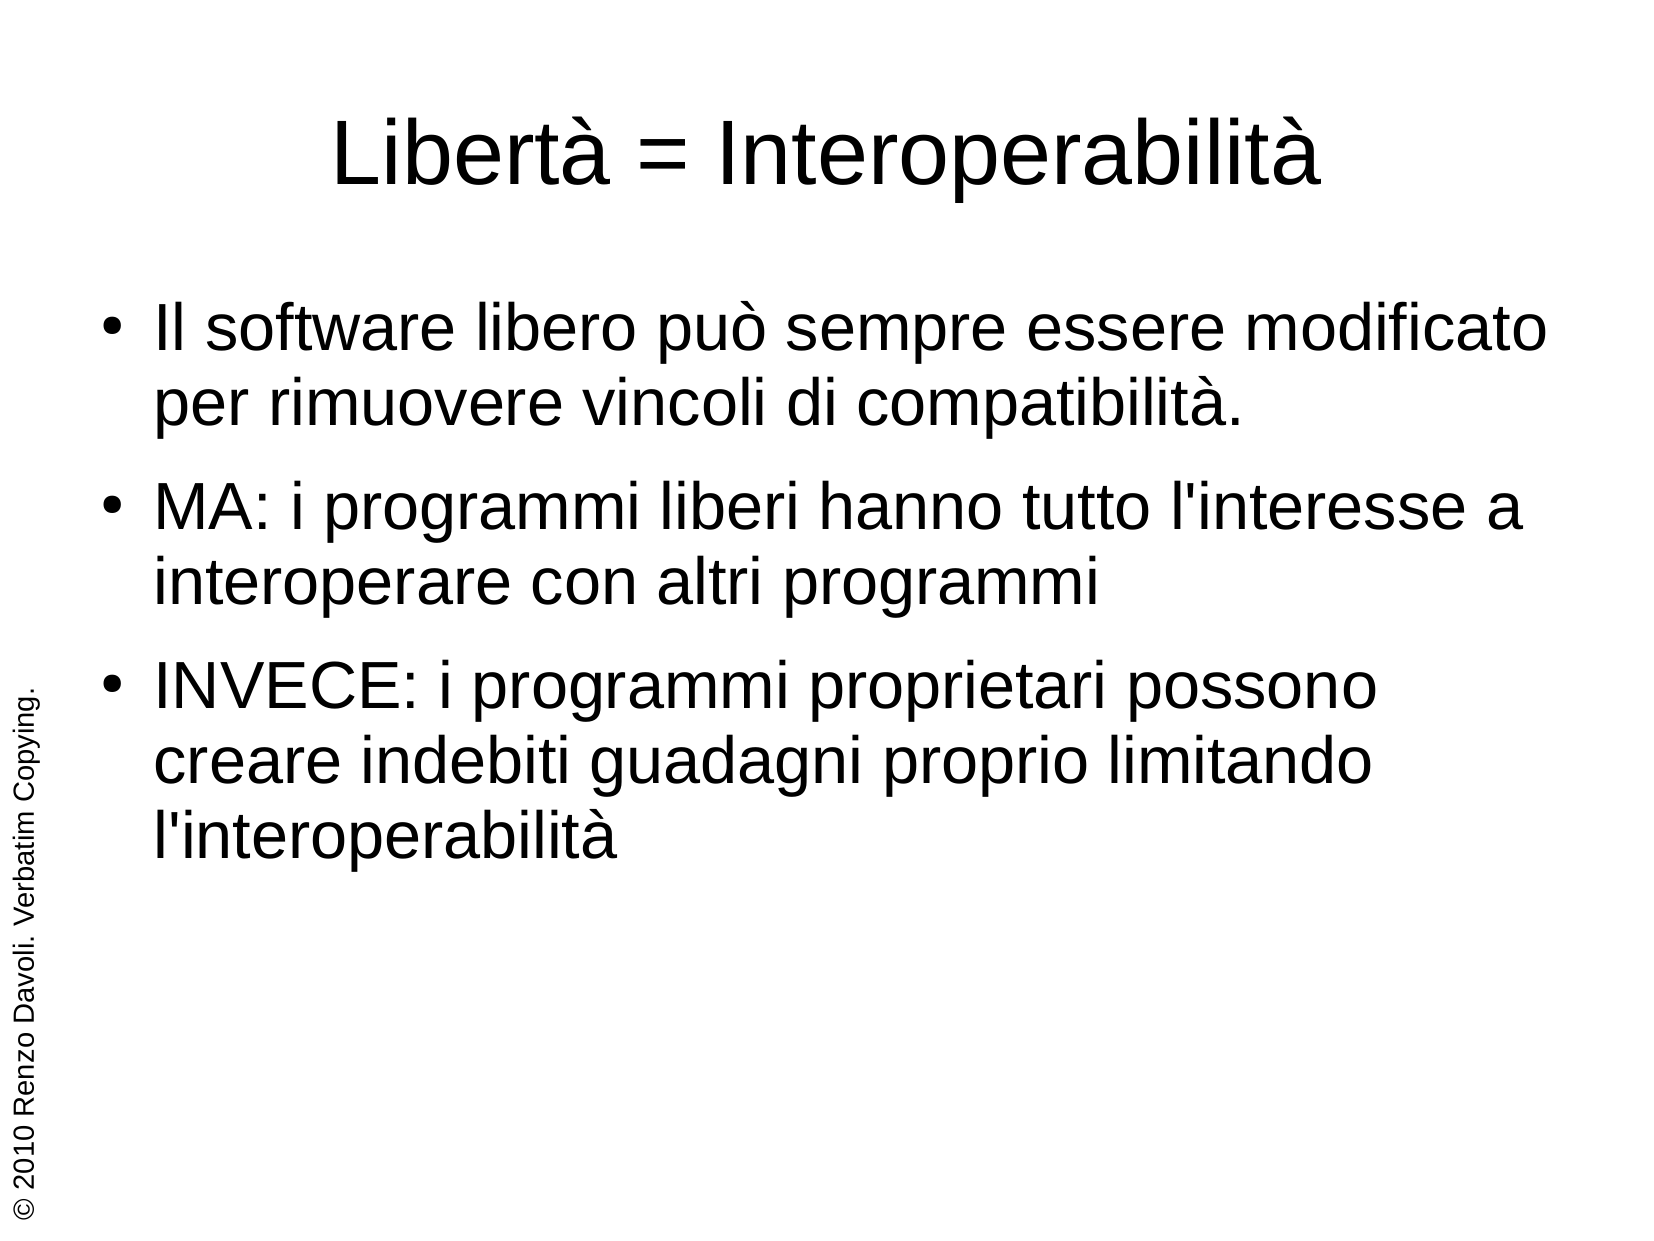

# Libertà = Interoperabilità
Il software libero può sempre essere modificato per rimuovere vincoli di compatibilità.
MA: i programmi liberi hanno tutto l'interesse a interoperare con altri programmi
INVECE: i programmi proprietari possono creare indebiti guadagni proprio limitando l'interoperabilità